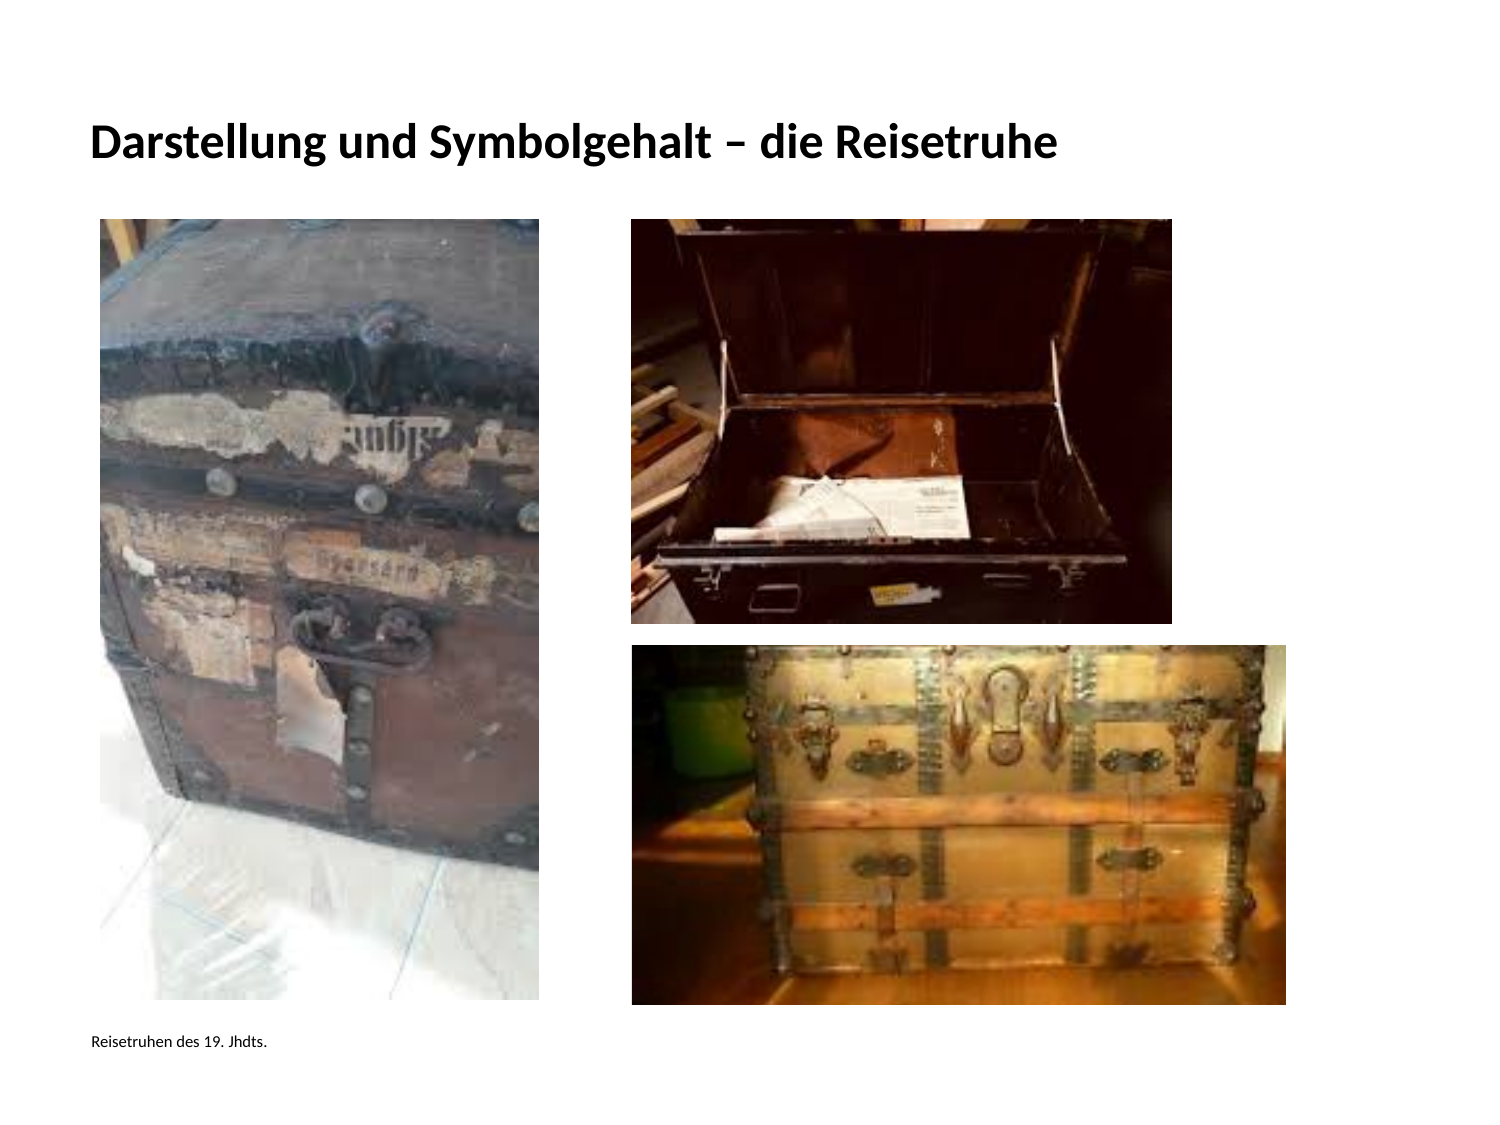

# Darstellung und Symbolgehalt – die Reisetruhe
Reisetruhen des 19. Jhdts.